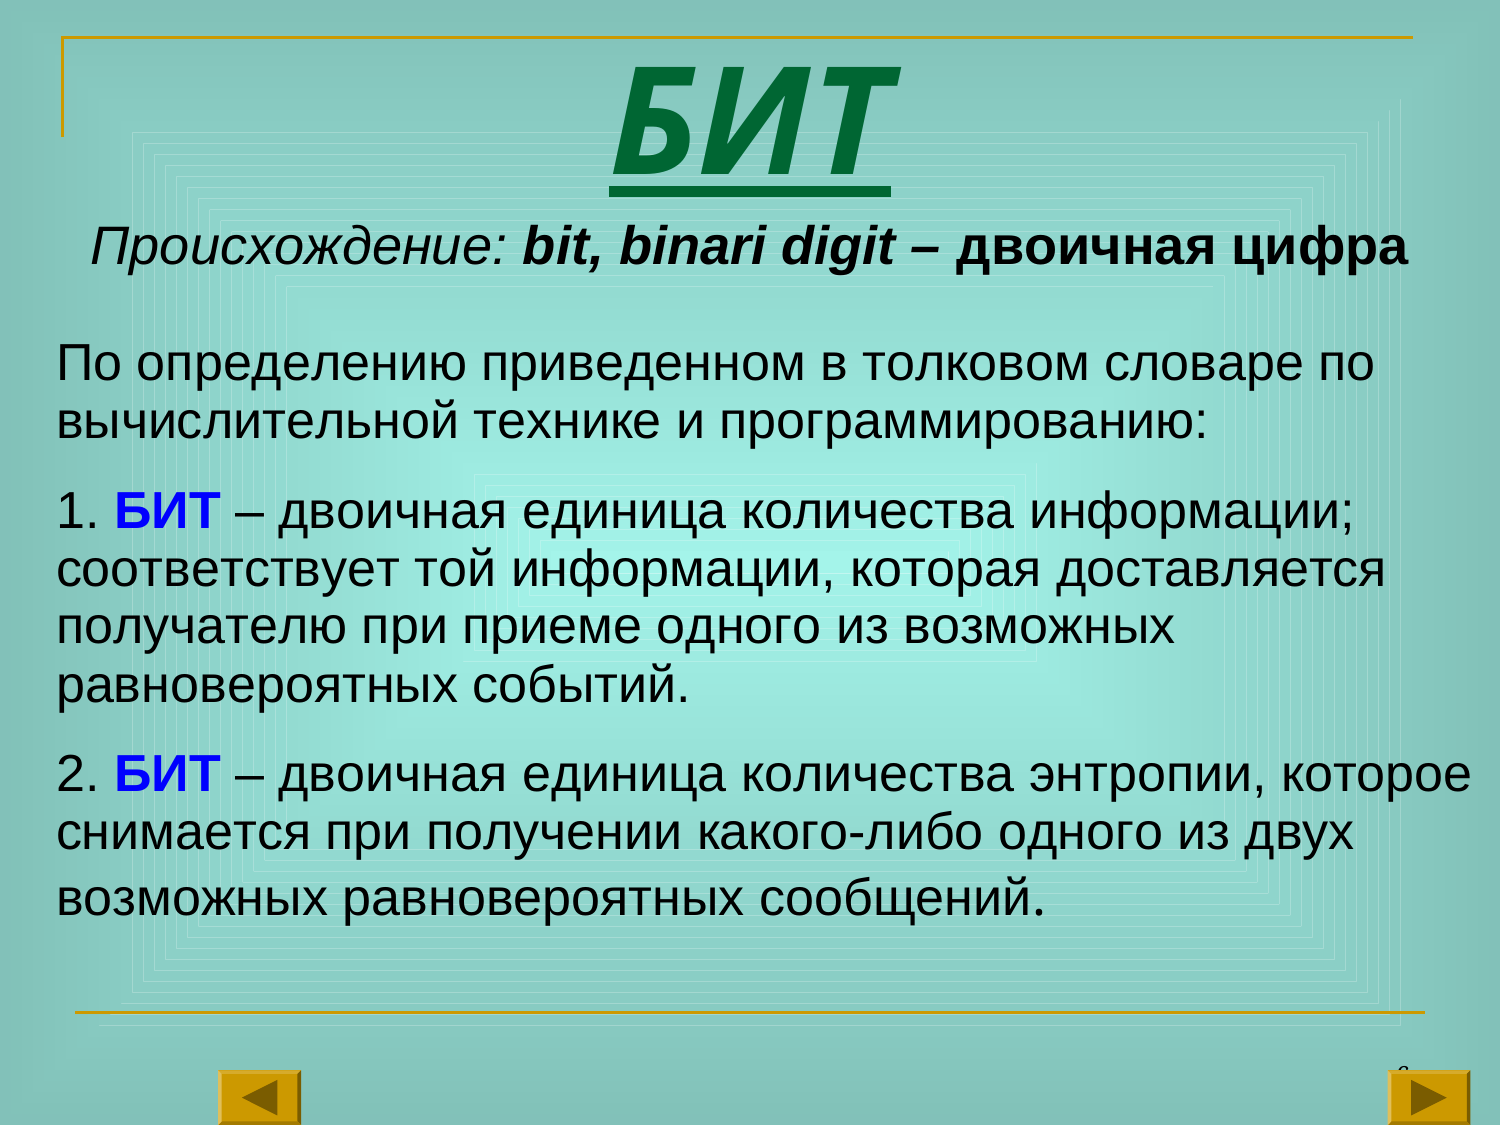

# БИТ
Происхождение: bit, binari digit – двоичная цифра
По определению приведенном в толковом словаре по вычислительной технике и программированию:
1. БИТ – двоичная единица количества информации; соответствует той информации, которая доставляется получателю при приеме одного из возможных равновероятных событий.
2. БИТ – двоичная единица количества энтропии, которое снимается при получении какого-либо одного из двух возможных равновероятных сообщений.
6